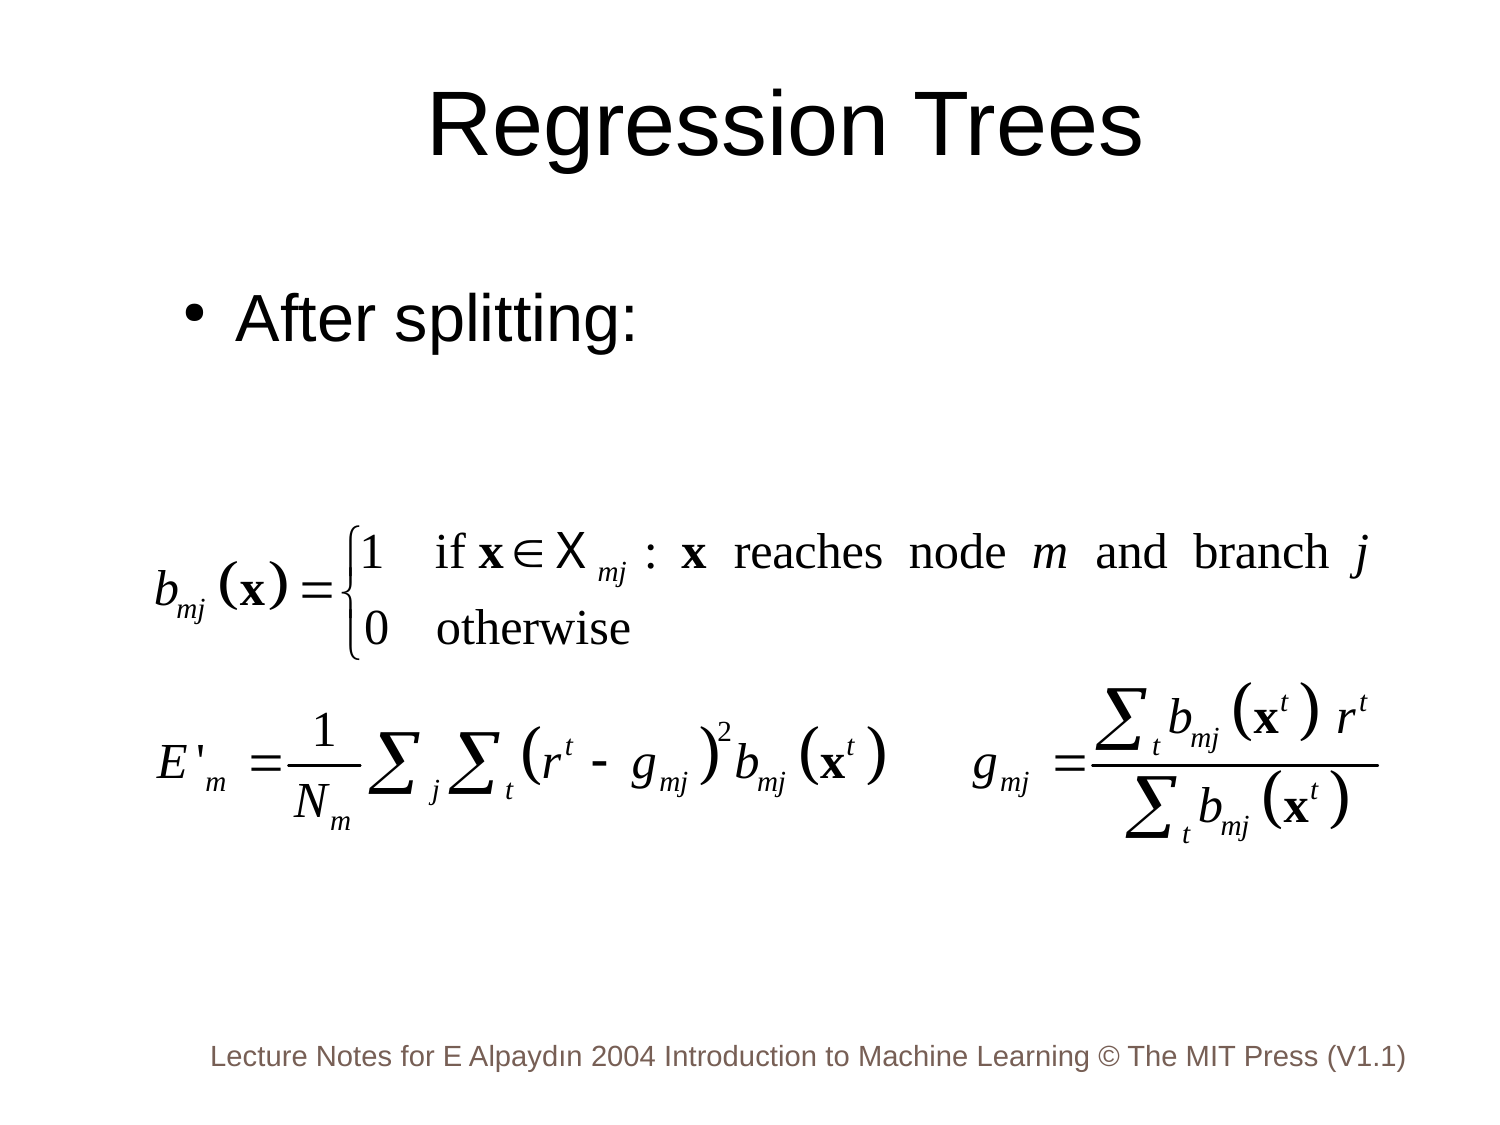

# Regression Trees
After splitting:
Lecture Notes for E Alpaydın 2004 Introduction to Machine Learning © The MIT Press (V1.1)